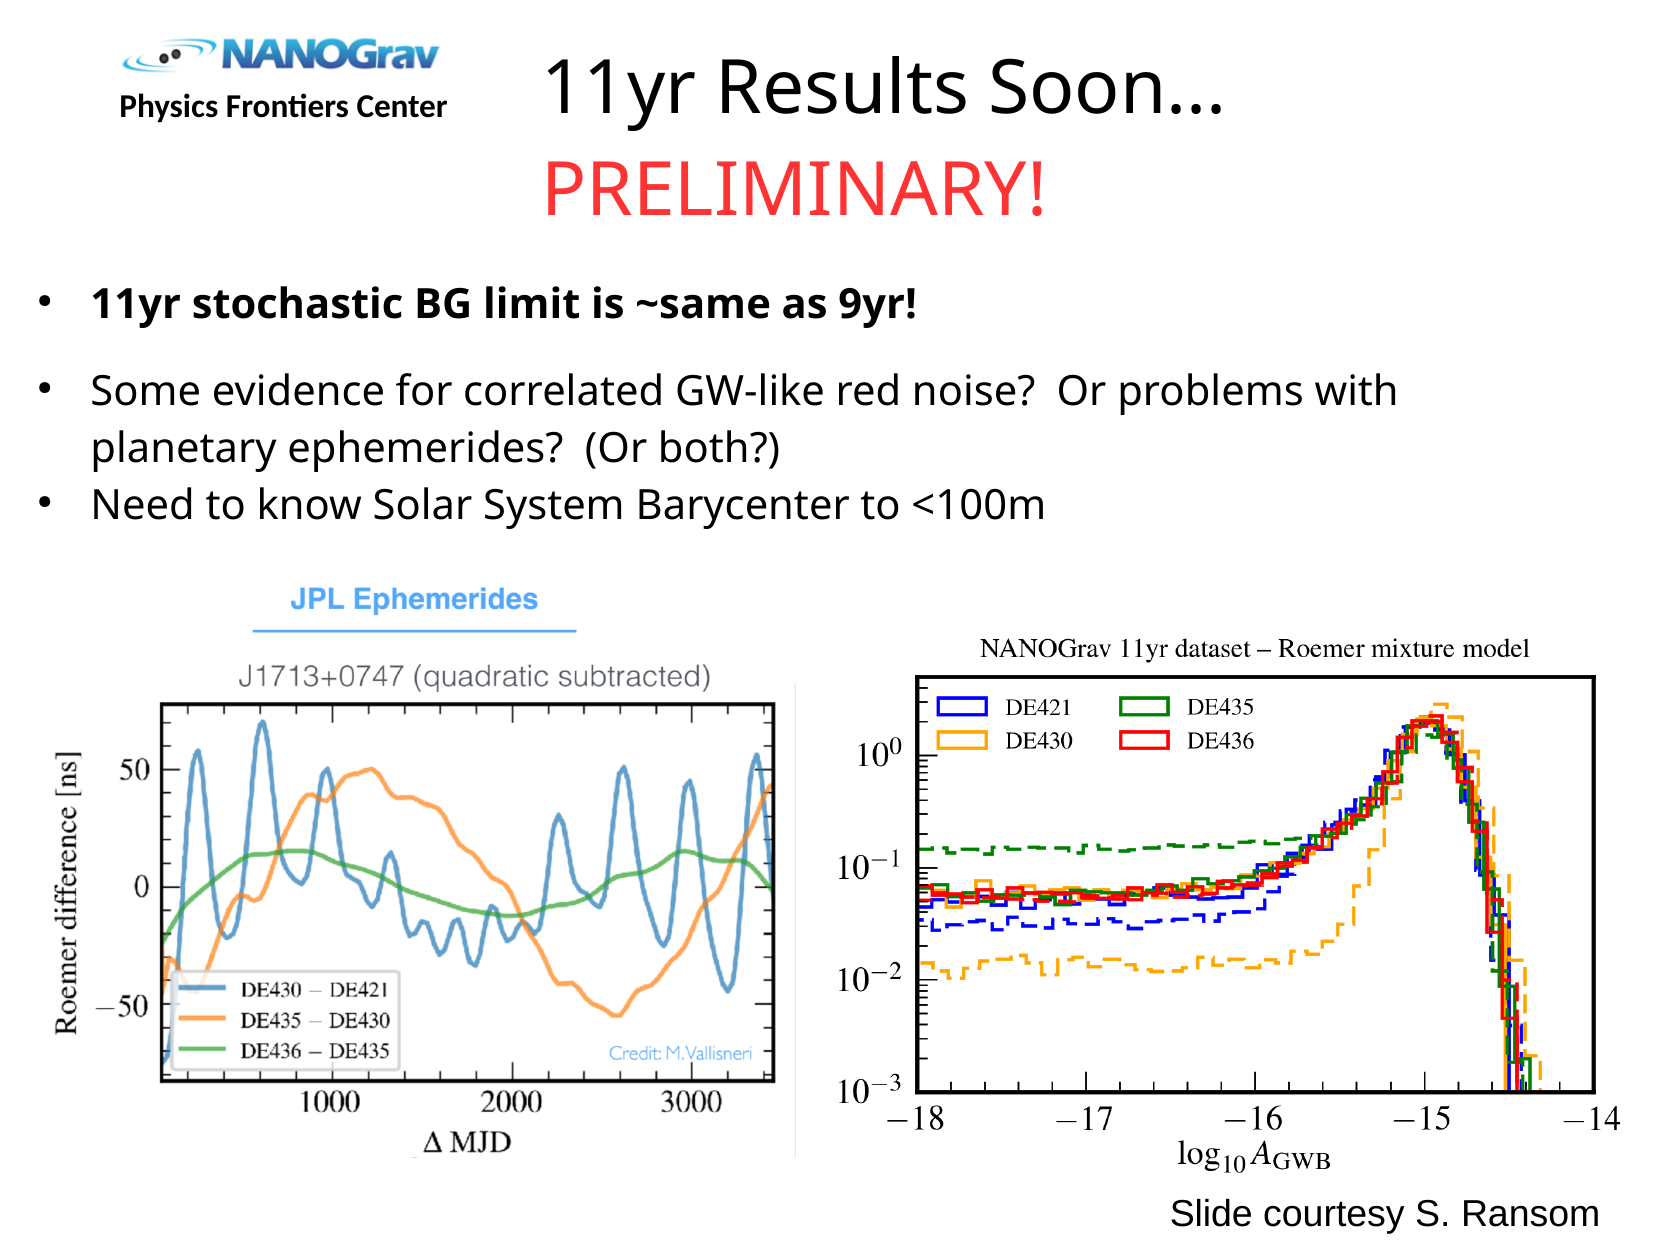

# 11yr Results Soon... PRELIMINARY!
 Physics Frontiers Center
11yr stochastic BG limit is ~same as 9yr!
Some evidence for correlated GW-like red noise? Or problems with planetary ephemerides? (Or both?)
Need to know Solar System Barycenter to <100m
Slide courtesy S. Ransom